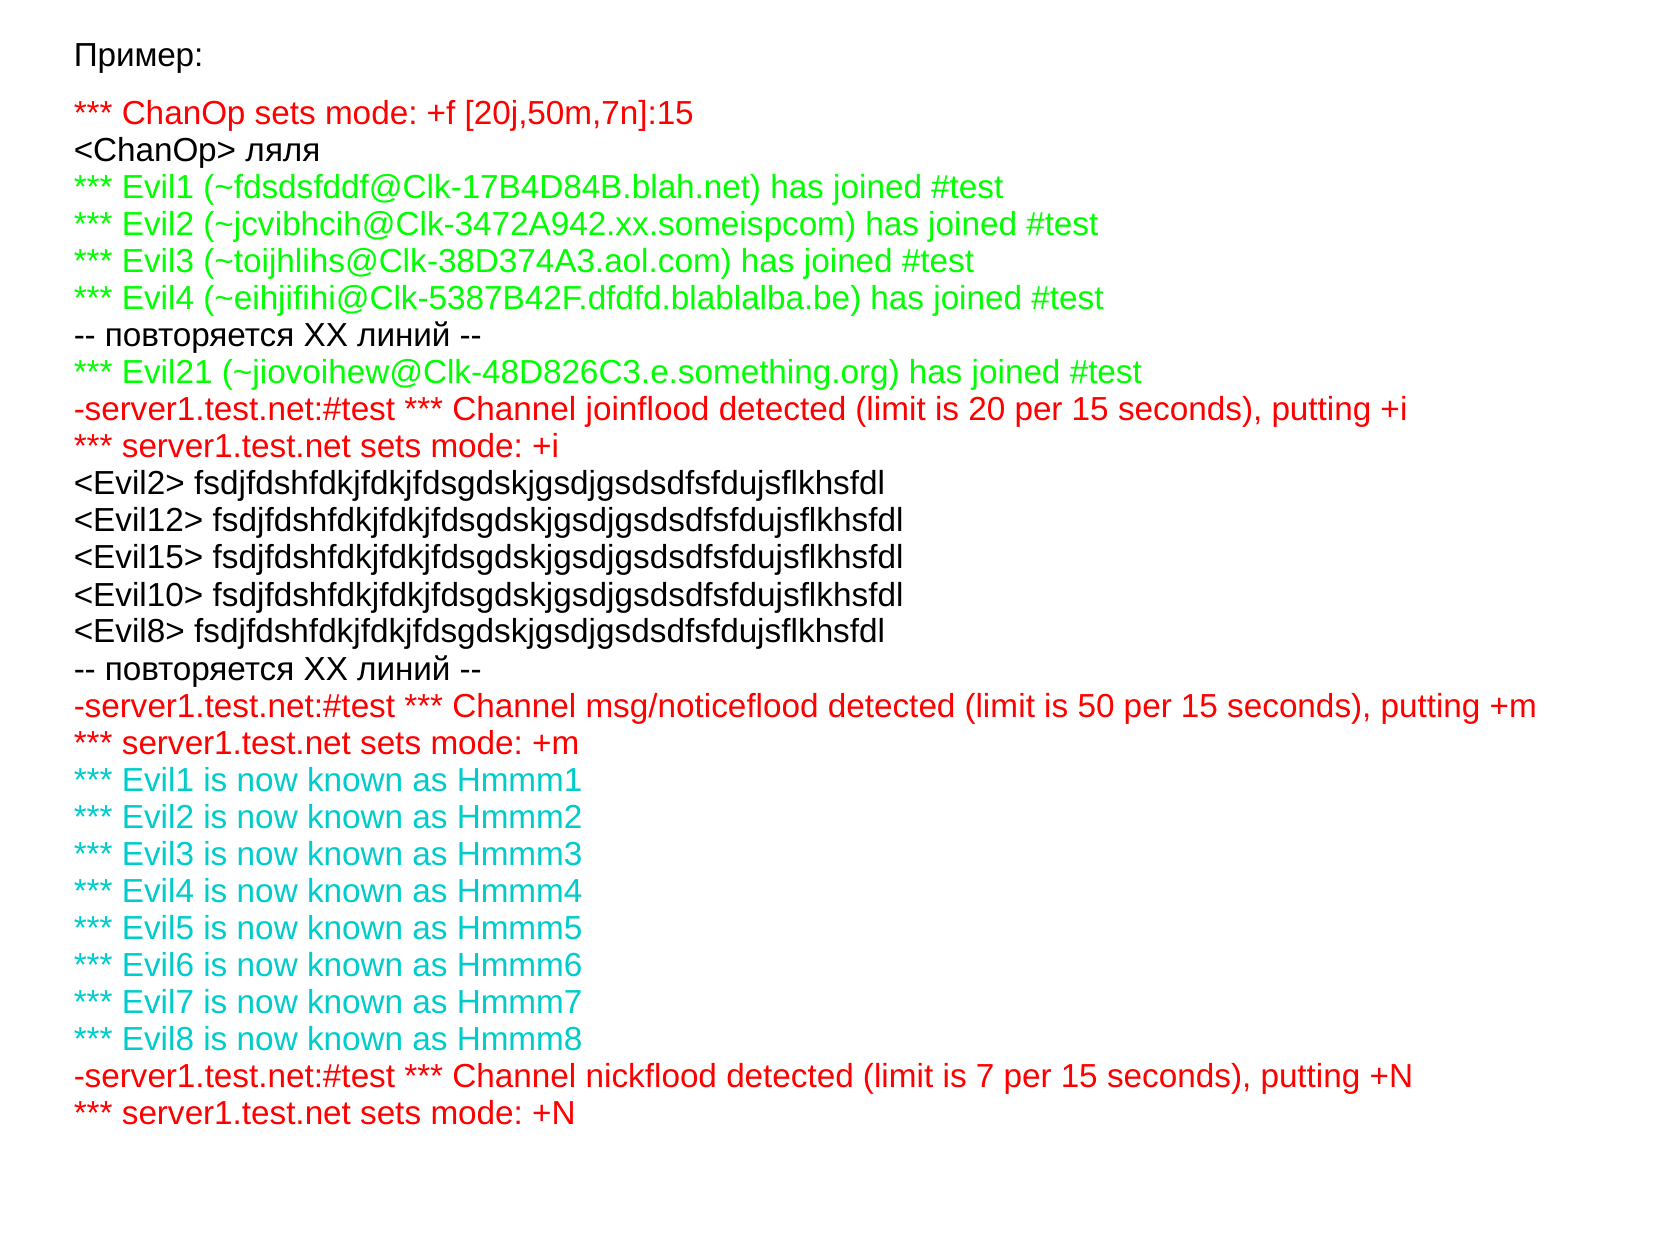

Пример:
*** ChanOp sets mode: +f [20j,50m,7n]:15
<ChanOp> ляля
*** Evil1 (~fdsdsfddf@Clk-17B4D84B.blah.net) has joined #test
*** Evil2 (~jcvibhcih@Clk-3472A942.xx.someispcom) has joined #test
*** Evil3 (~toijhlihs@Clk-38D374A3.aol.com) has joined #test
*** Evil4 (~eihjifihi@Clk-5387B42F.dfdfd.blablalba.be) has joined #test
-- повторяется XX линий --
*** Evil21 (~jiovoihew@Clk-48D826C3.e.something.org) has joined #test
-server1.test.net:#test *** Channel joinflood detected (limit is 20 per 15 seconds), putting +i
*** server1.test.net sets mode: +i
<Evil2> fsdjfdshfdkjfdkjfdsgdskjgsdjgsdsdfsfdujsflkhsfdl
<Evil12> fsdjfdshfdkjfdkjfdsgdskjgsdjgsdsdfsfdujsflkhsfdl
<Evil15> fsdjfdshfdkjfdkjfdsgdskjgsdjgsdsdfsfdujsflkhsfdl
<Evil10> fsdjfdshfdkjfdkjfdsgdskjgsdjgsdsdfsfdujsflkhsfdl
<Evil8> fsdjfdshfdkjfdkjfdsgdskjgsdjgsdsdfsfdujsflkhsfdl
-- повторяется XX линий --
-server1.test.net:#test *** Channel msg/noticeflood detected (limit is 50 per 15 seconds), putting +m
*** server1.test.net sets mode: +m
*** Evil1 is now known as Hmmm1
*** Evil2 is now known as Hmmm2
*** Evil3 is now known as Hmmm3
*** Evil4 is now known as Hmmm4
*** Evil5 is now known as Hmmm5
*** Evil6 is now known as Hmmm6
*** Evil7 is now known as Hmmm7
*** Evil8 is now known as Hmmm8
-server1.test.net:#test *** Channel nickflood detected (limit is 7 per 15 seconds), putting +N
*** server1.test.net sets mode: +N